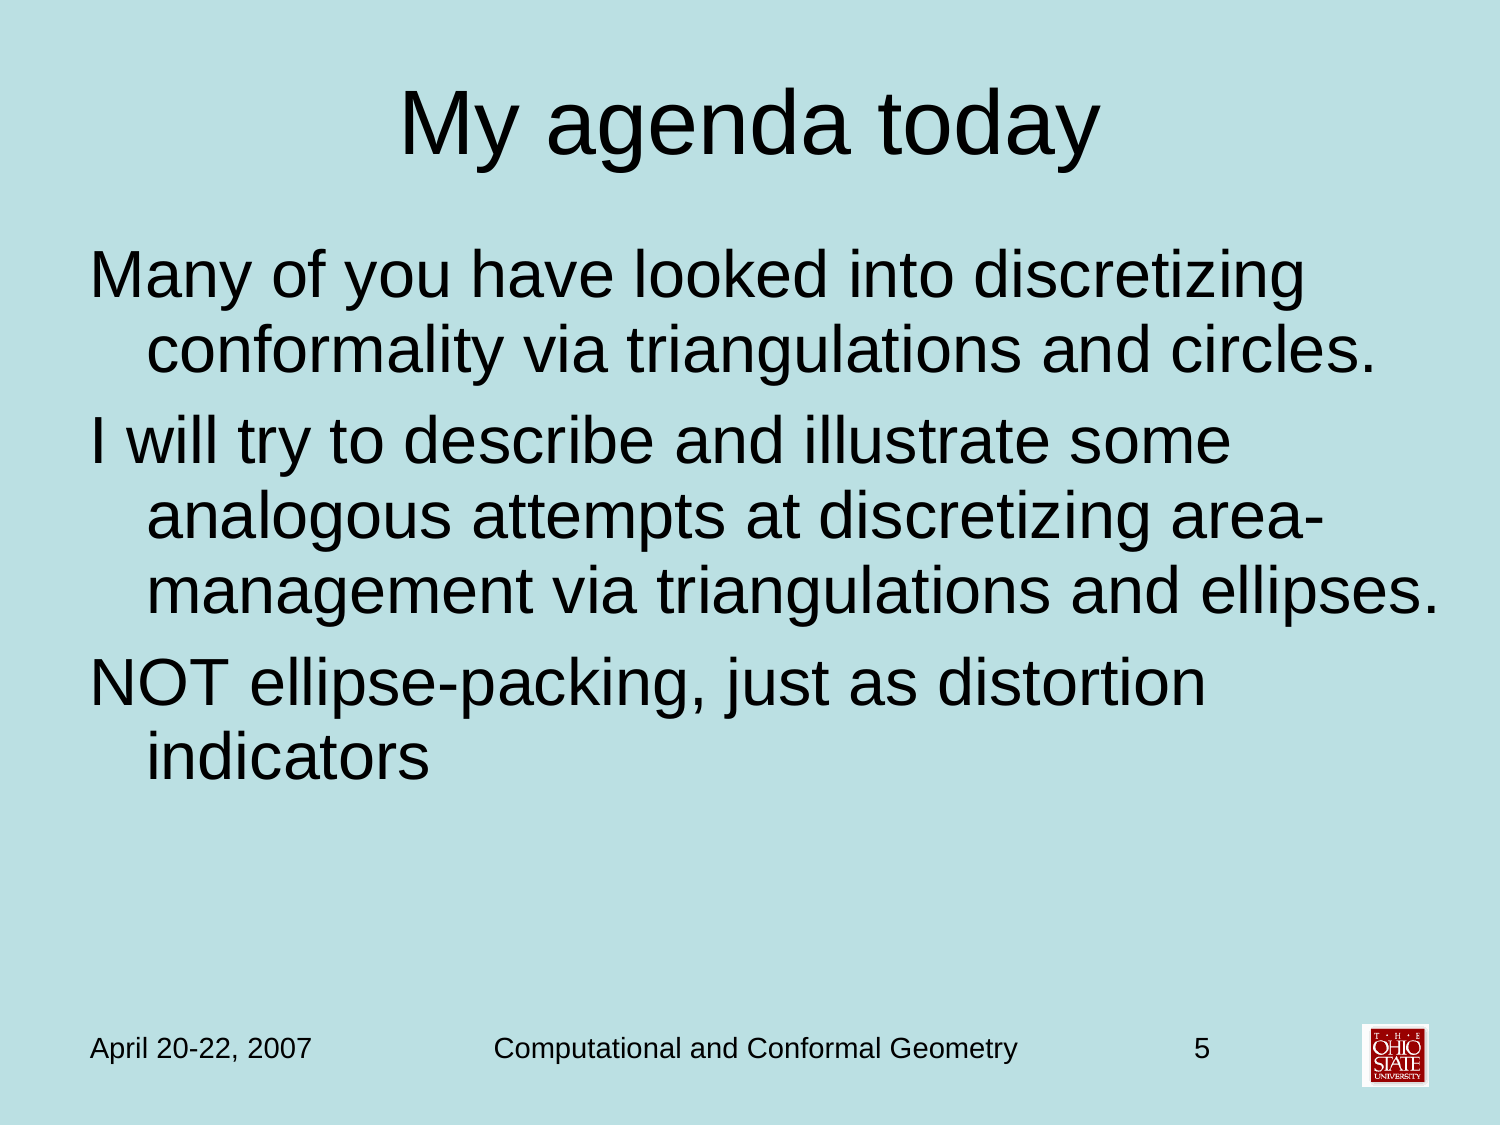

# My agenda today
Many of you have looked into discretizing conformality via triangulations and circles.
I will try to describe and illustrate some analogous attempts at discretizing area-management via triangulations and ellipses.
NOT ellipse-packing, just as distortion indicators
April 20-22, 2007
Computational and Conformal Geometry
5